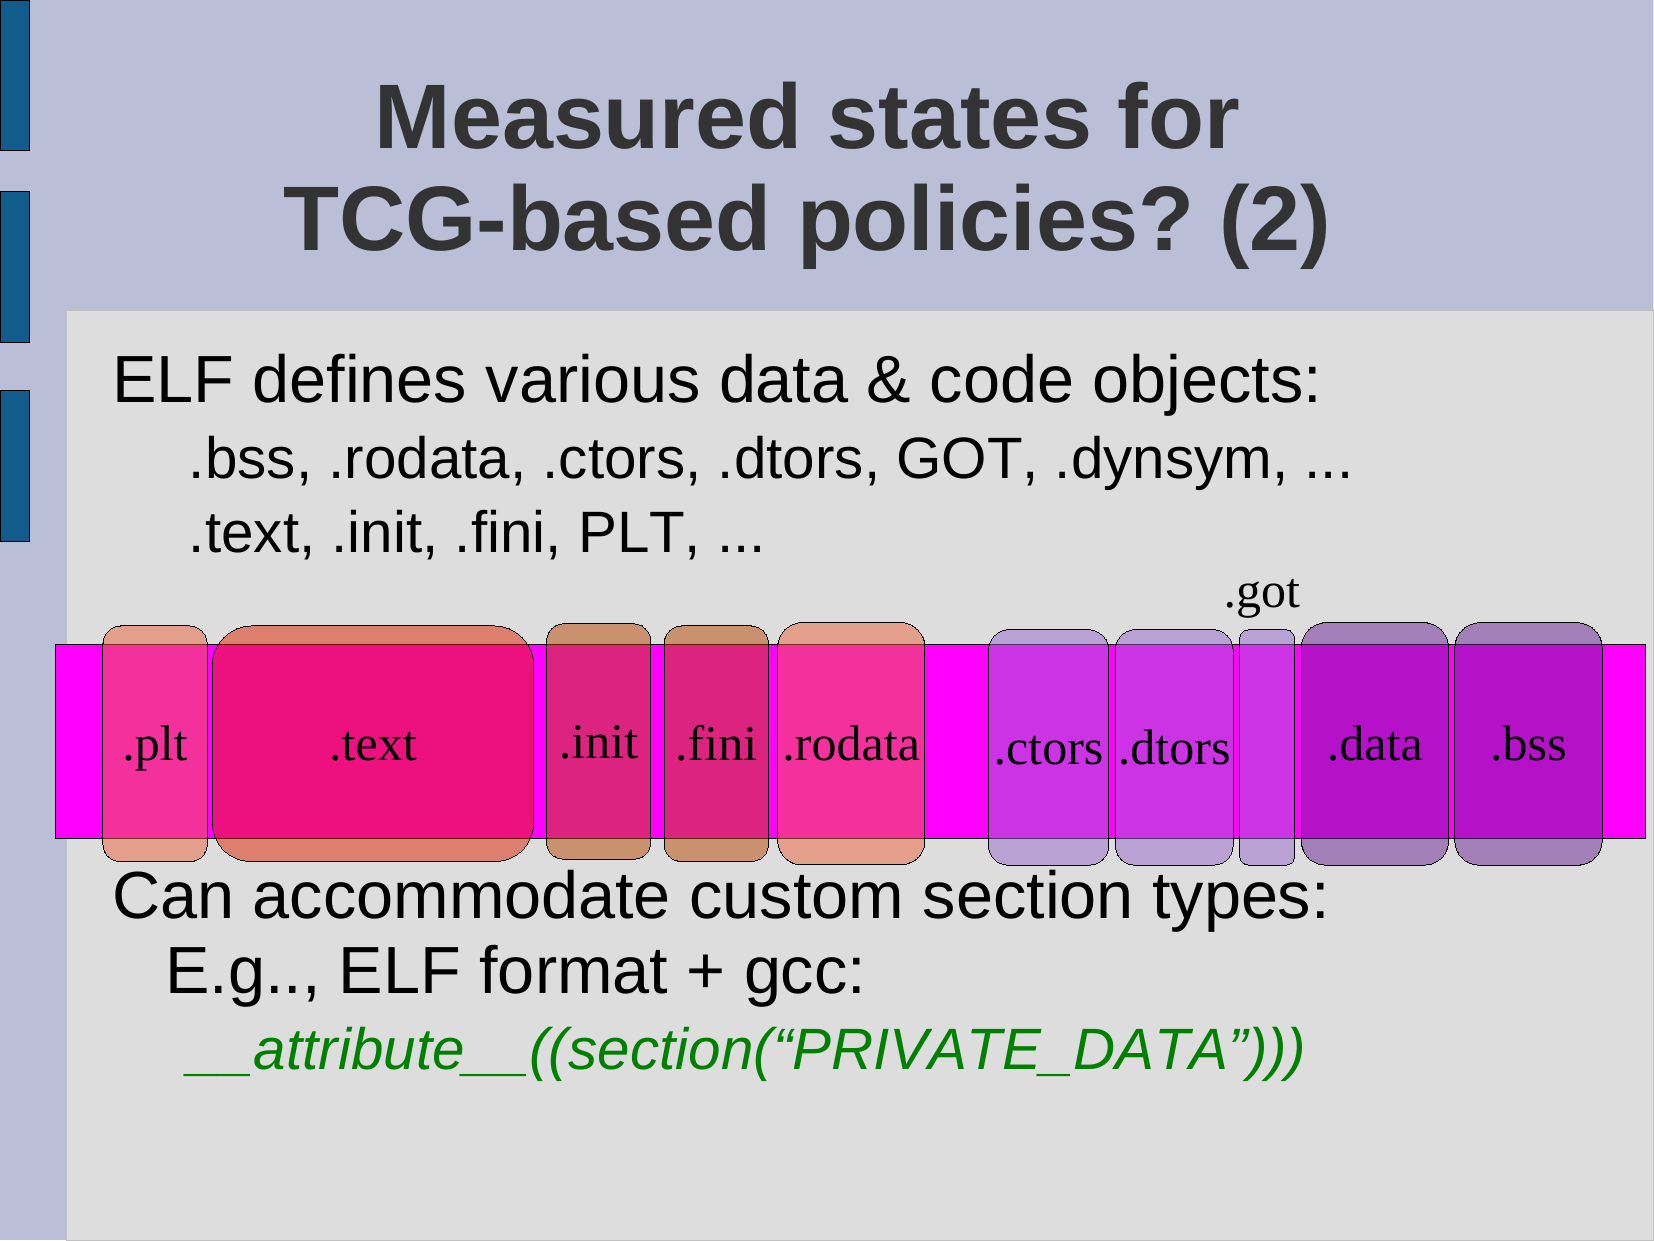

# Measured states for TCG-based policies? (2)
ELF defines various data & code objects:
.bss, .rodata, .ctors, .dtors, GOT, .dynsym, ...
.text, .init, .fini, PLT, ...
Can accommodate custom section types:
E.g.., ELF format + gcc:
__attribute__((section(“PRIVATE_DATA”)))
.got
.rodata
.data
.bss
.init
.text
.fini
.plt
.dtors
.ctors